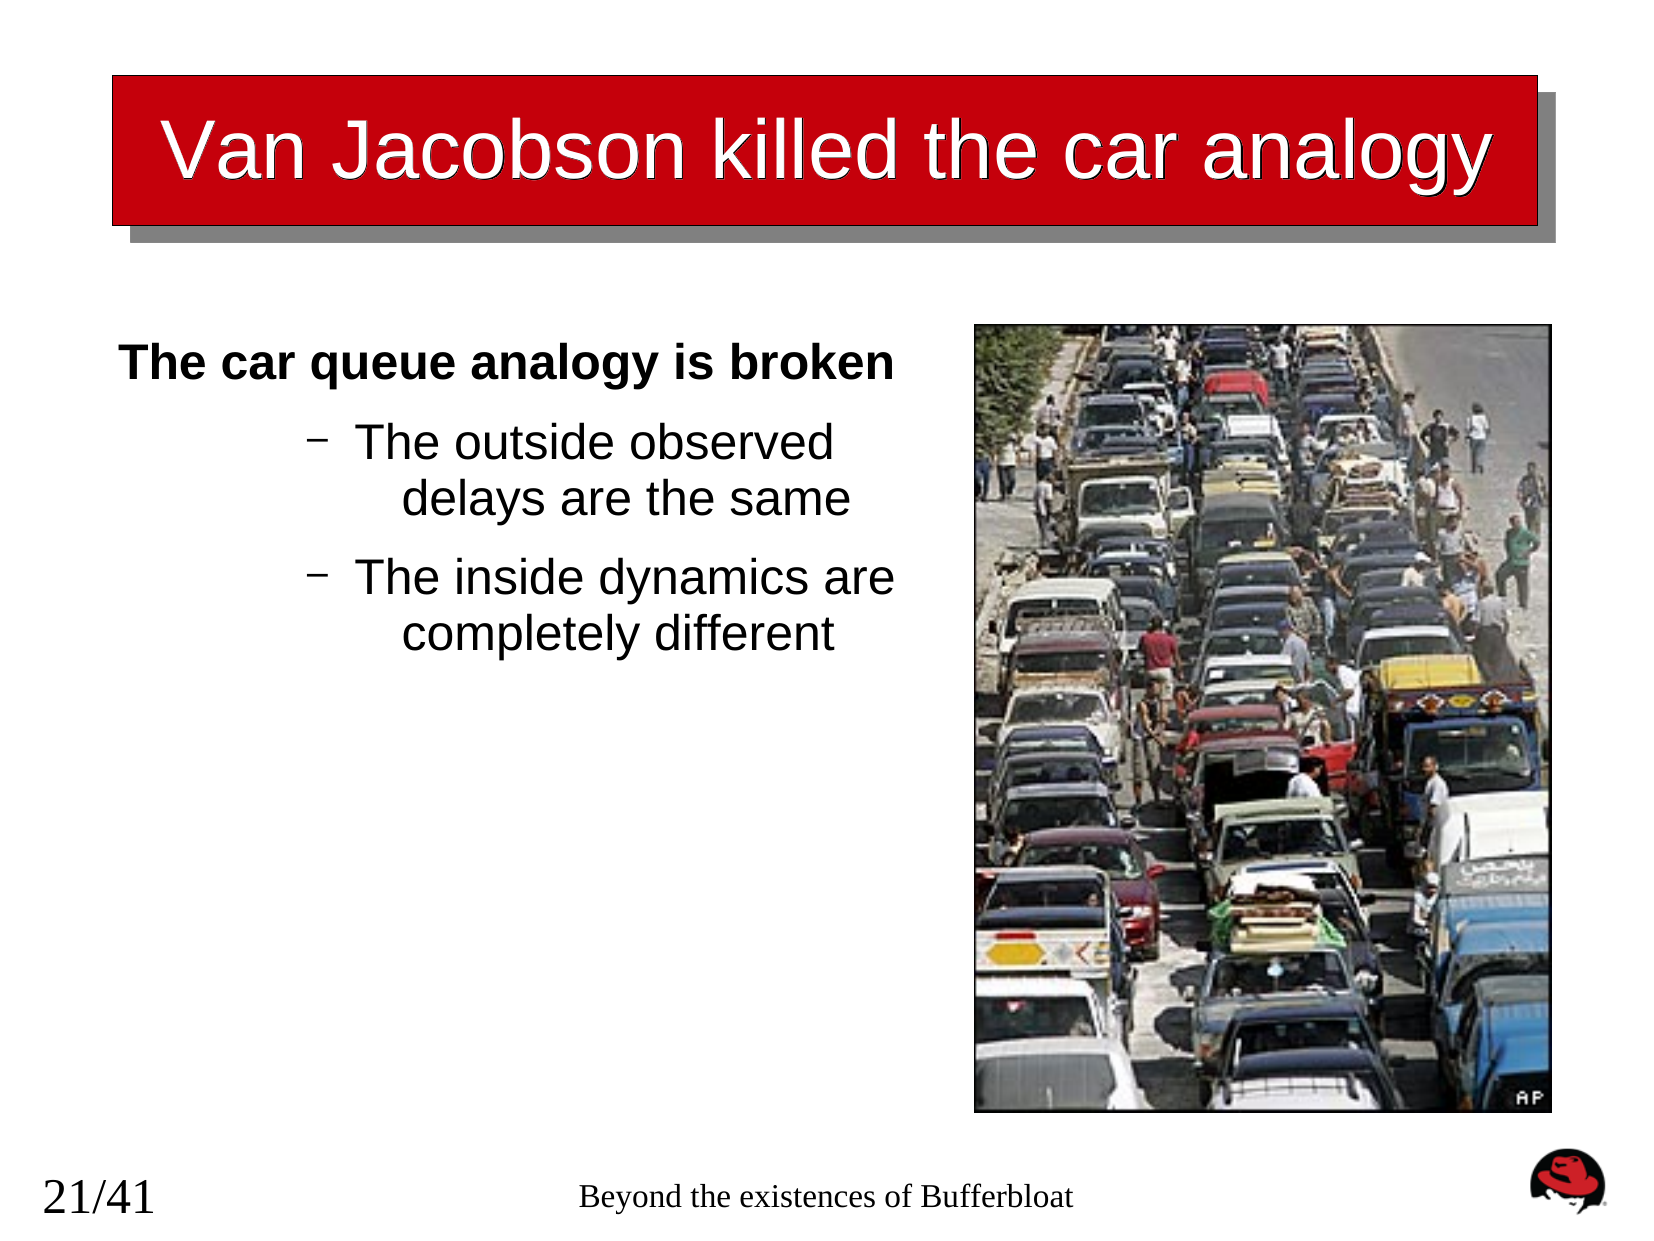

# Van Jacobson killed the car analogy
The car queue analogy is broken
The outside observed delays are the same
The inside dynamics are completely different